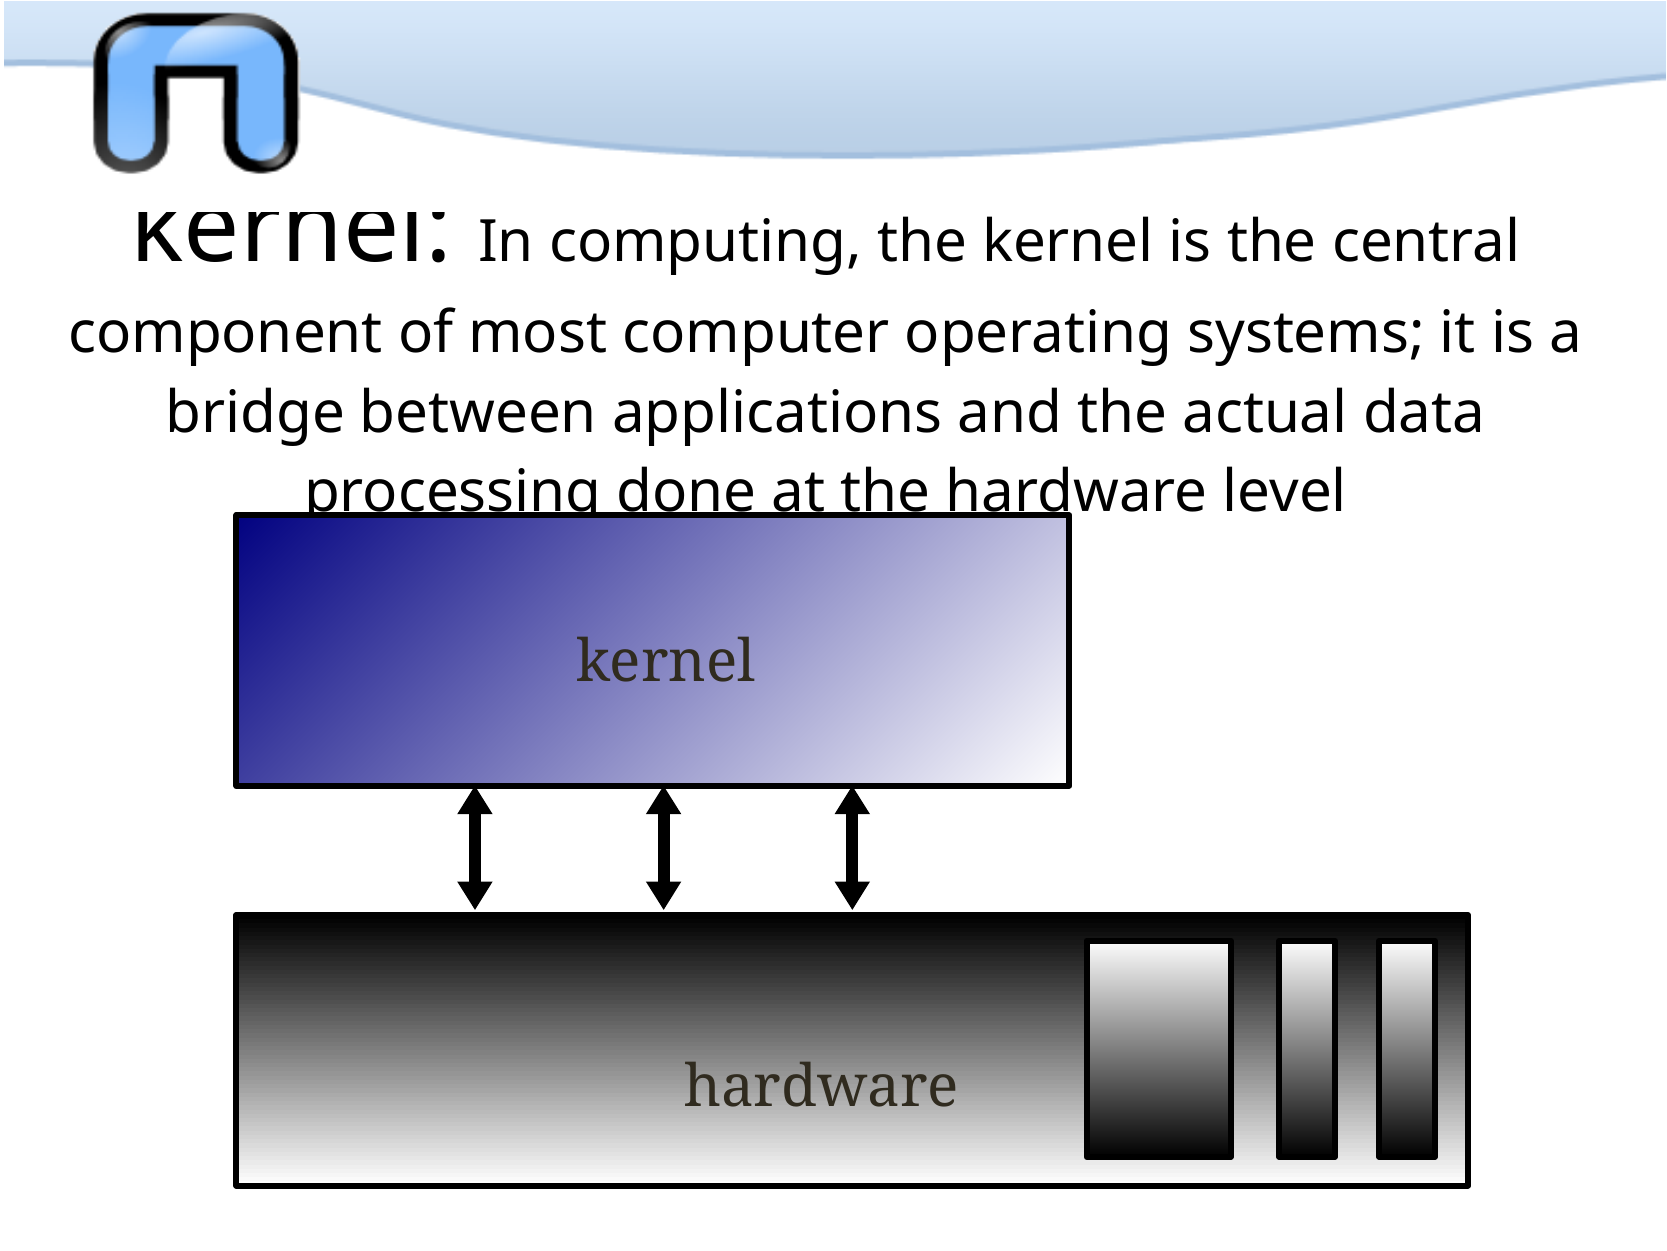

# kernel: In computing, the kernel is the central component of most computer operating systems; it is a bridge between applications and the actual data processing done at the hardware level
kernel
hardware